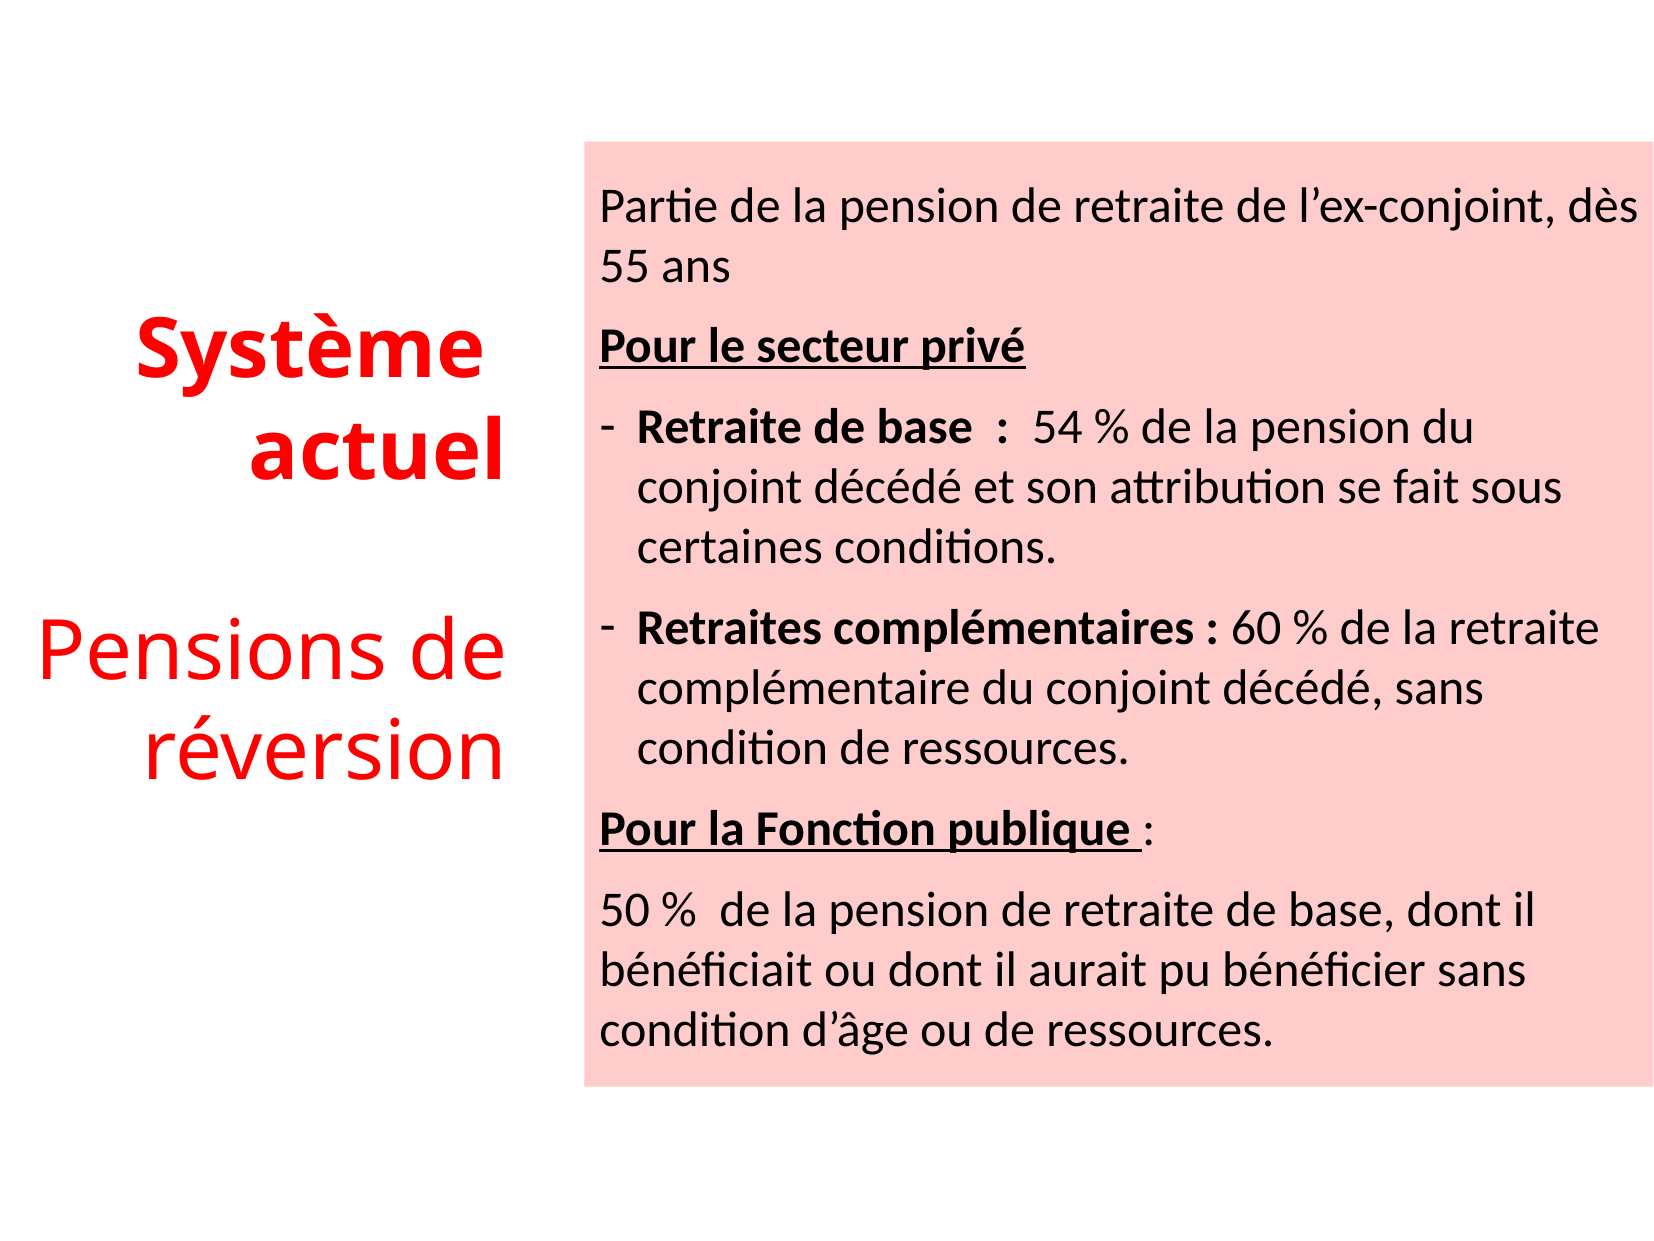

Partie de la pension de retraite de l’ex-conjoint, dès 55 ans
Pour le secteur privé
Retraite de base : 54 % de la pension du conjoint décédé et son attribution se fait sous certaines conditions.
Retraites complémentaires : 60 % de la retraite complémentaire du conjoint décédé, sans condition de ressources.
Pour la Fonction publique :
50 % de la pension de retraite de base, dont il bénéficiait ou dont il aurait pu bénéficier sans condition d’âge ou de ressources.
# Système actuel Pensions de réversion